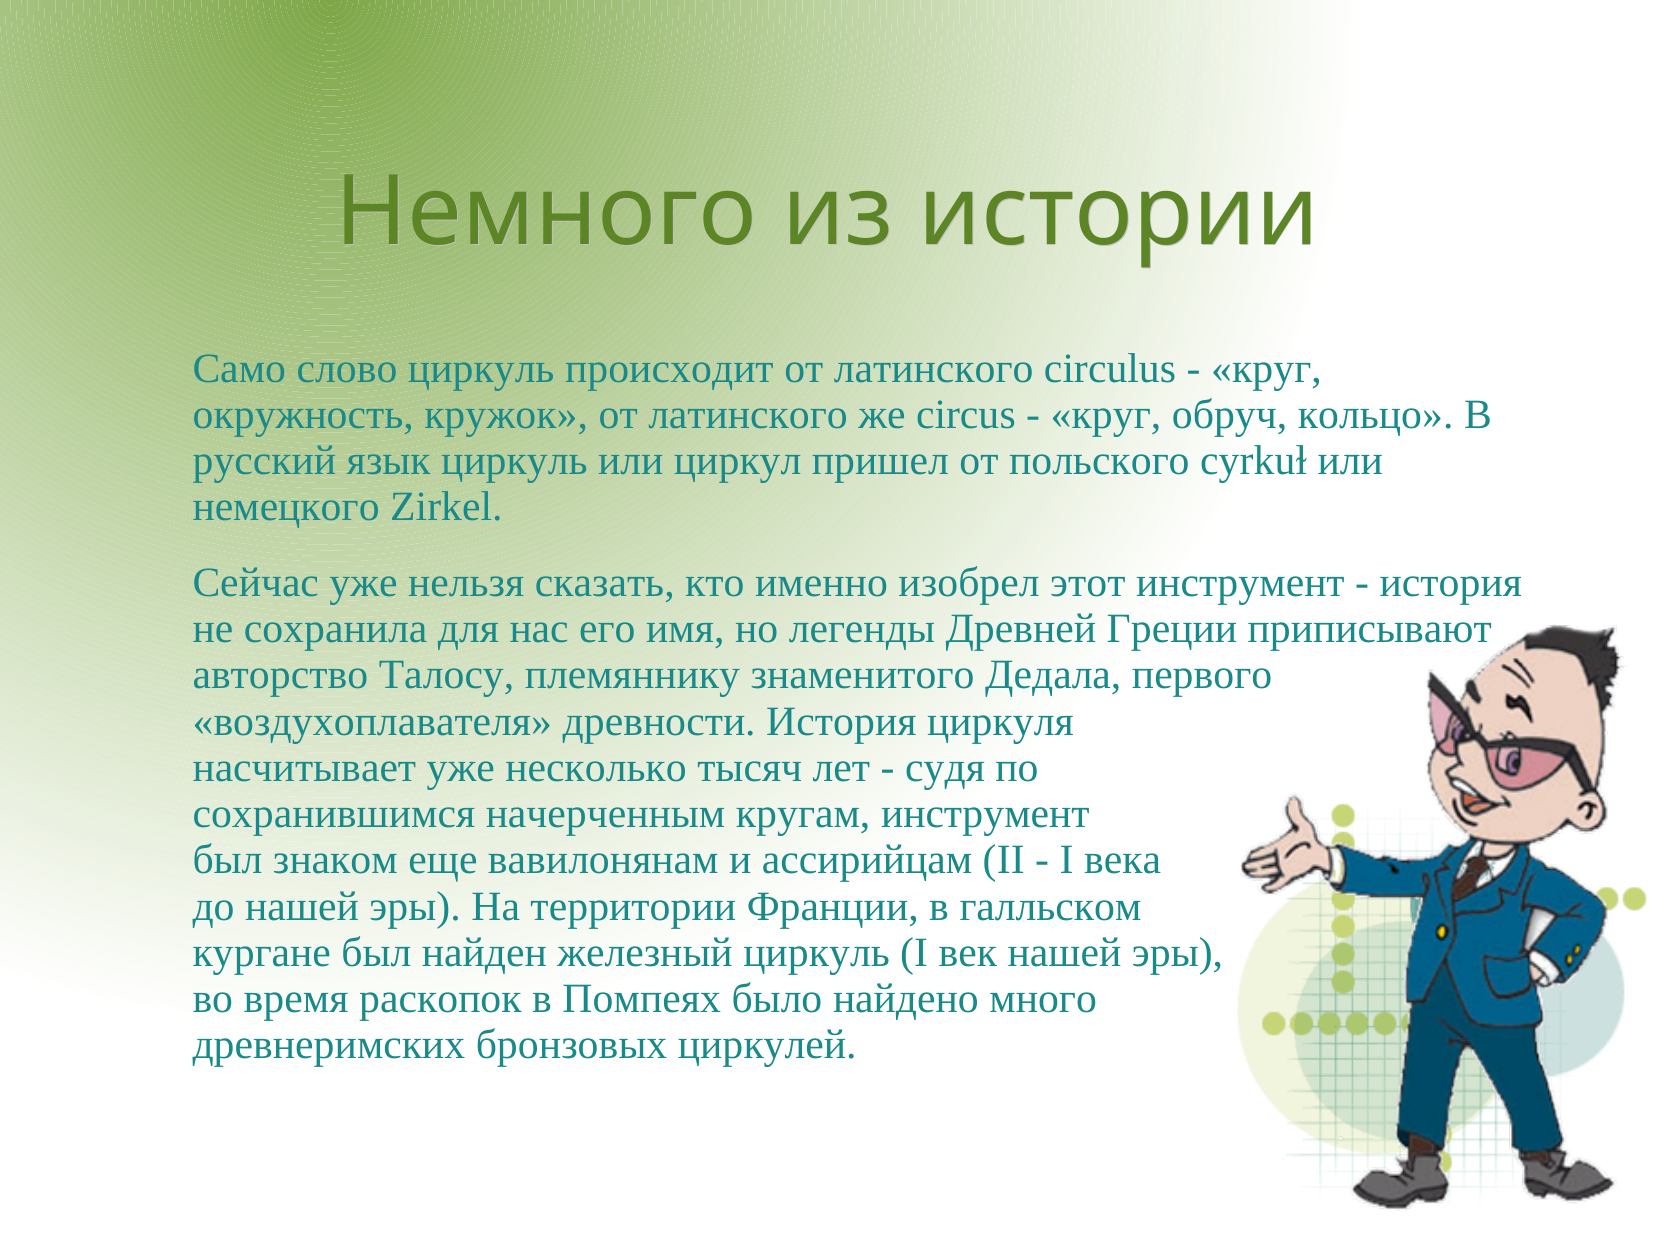

# Немного из истории
Само слово циркуль происходит от латинского circulus - «круг, окружность, кружок», от латинского же circus - «круг, обруч, кольцо». В русский язык циркуль или циркул пришел от польского cyrkuɫ или немецкого Zirkel.
Сейчас уже нельзя сказать, кто именно изобрел этот инструмент - история не сохранила для нас его имя, но легенды Древней Греции приписывают авторство Талосу, племяннику знаменитого Дедала, первого «воздухоплавателя» древности. История циркуля насчитывает уже несколько тысяч лет - судя по сохранившимся начерченным кругам, инструмент был знаком еще вавилонянам и ассирийцам (II - I века до нашей эры). На территории Франции, в галльском кургане был найден железный циркуль (I век нашей эры), во время раскопок в Помпеях было найдено много древнеримских бронзовых циркулей.